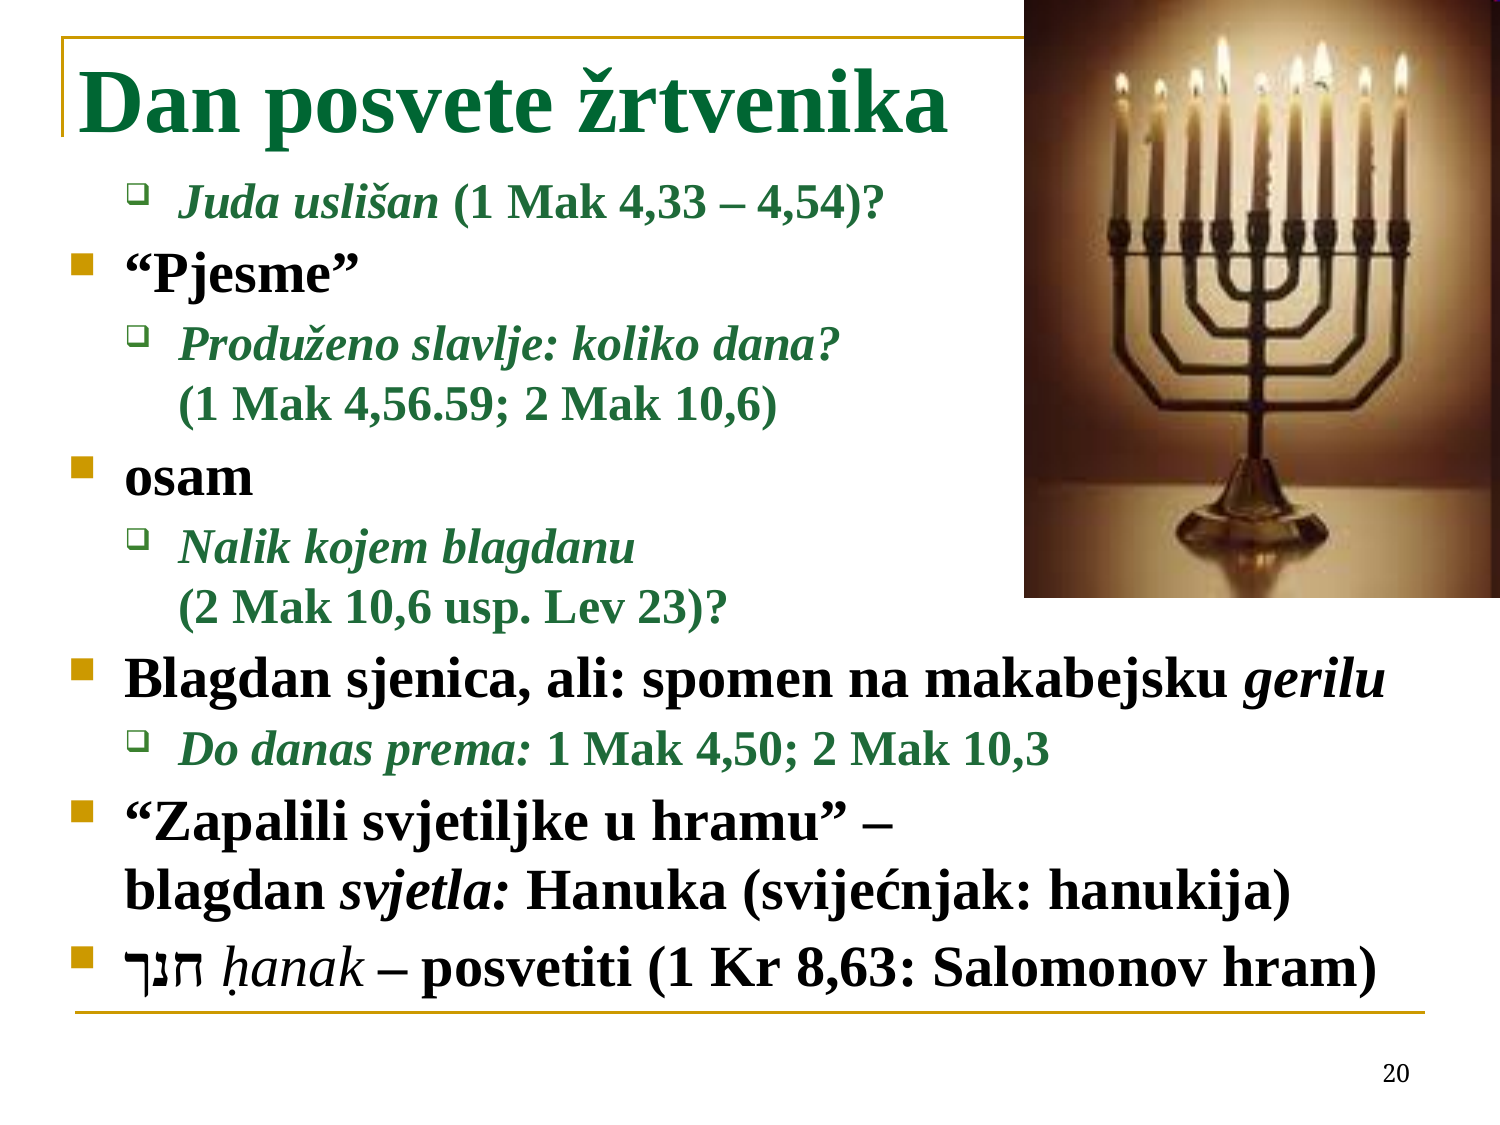

# Dan posvete žrtvenika
Juda uslišan (1 Mak 4,33 – 4,54)?
“Pjesme”
Produženo slavlje: koliko dana?
(1 Mak 4,56.59; 2 Mak 10,6)
osam
Nalik kojem blagdanu
(2 Mak 10,6 usp. Lev 23)?
Blagdan sjenica, ali: spomen na makabejsku gerilu
Do danas prema: 1 Mak 4,50; 2 Mak 10,3
“Zapalili svjetiljke u hramu” –
blagdan svjetla: Hanuka (svijećnjak: hanukija)
חנך ḥanak – posvetiti (1 Kr 8,63: Salomonov hram)